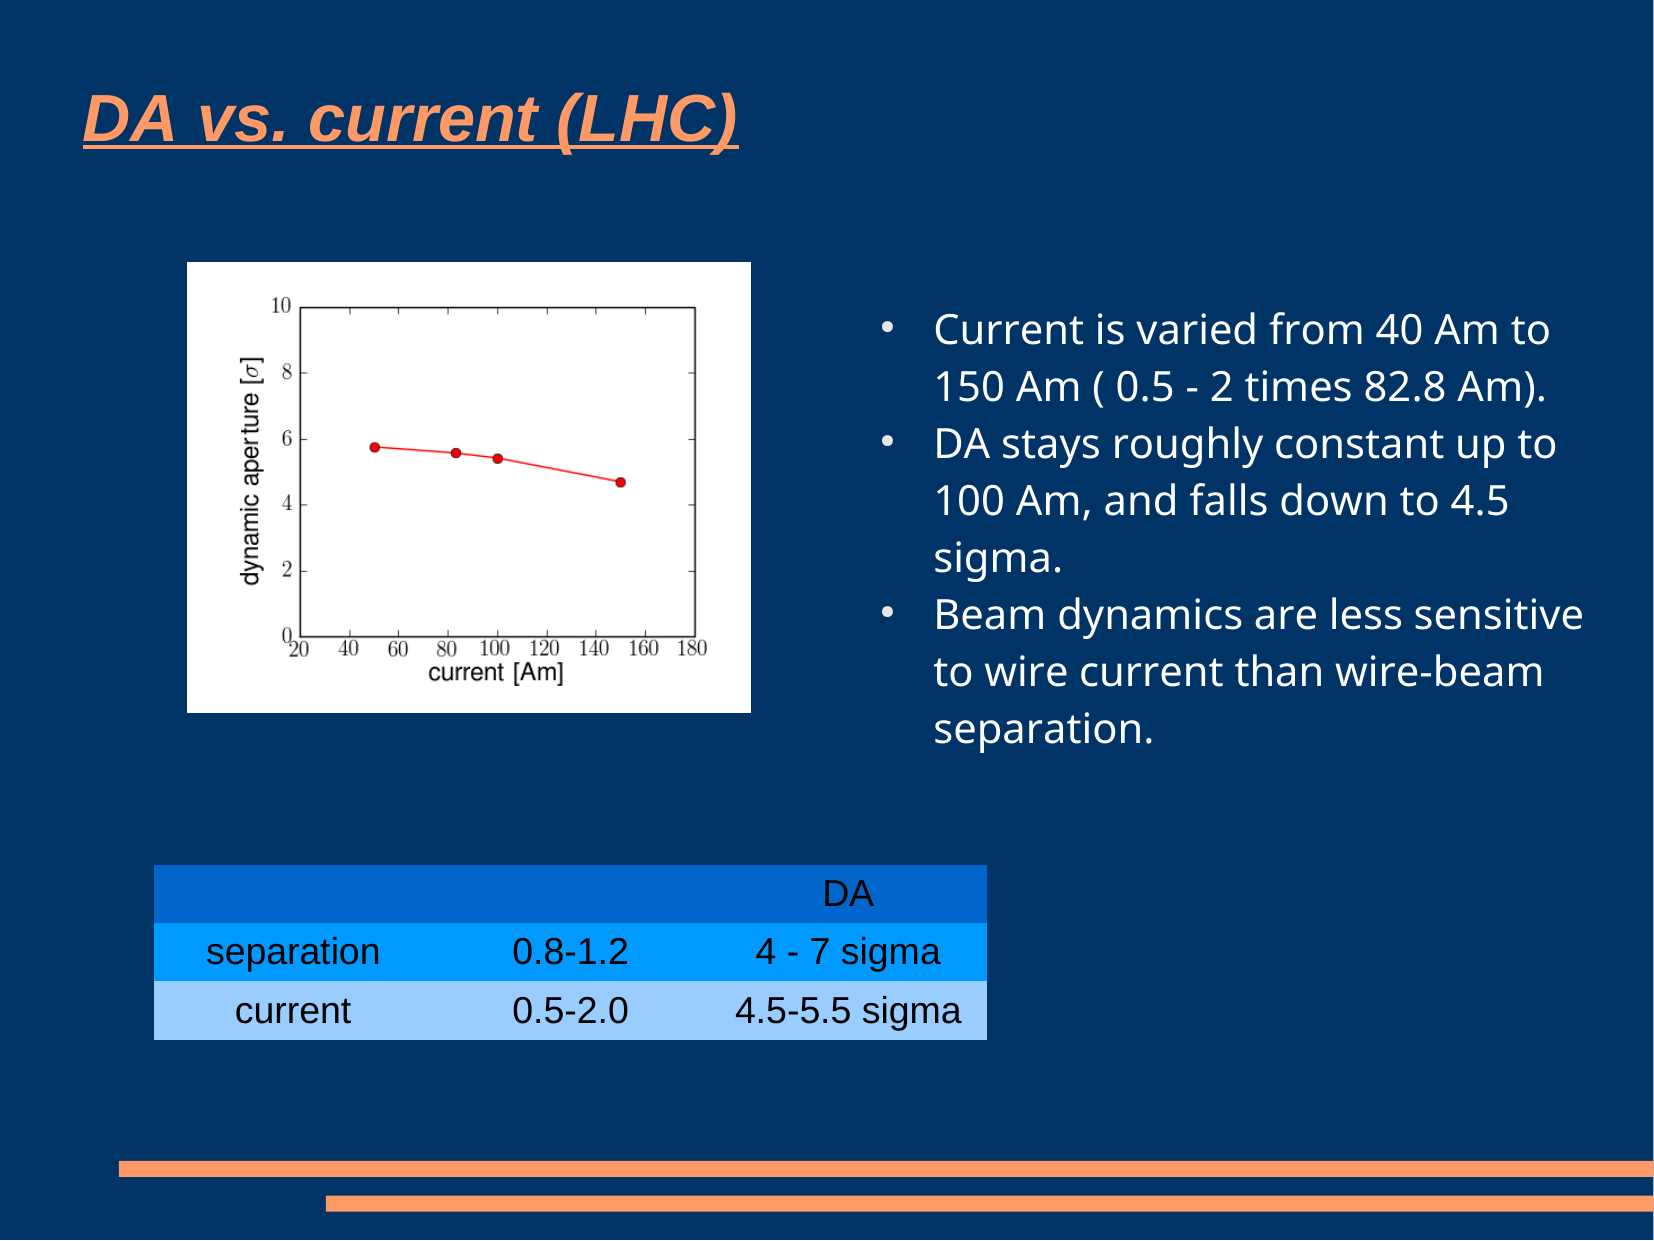

# DA vs. current (LHC)
Current is varied from 40 Am to 150 Am ( 0.5 - 2 times 82.8 Am).
DA stays roughly constant up to 100 Am, and falls down to 4.5 sigma.
Beam dynamics are less sensitive to wire current than wire-beam separation.
| | | DA |
| --- | --- | --- |
| separation | 0.8-1.2 | 4 - 7 sigma |
| current | 0.5-2.0 | 4.5-5.5 sigma |